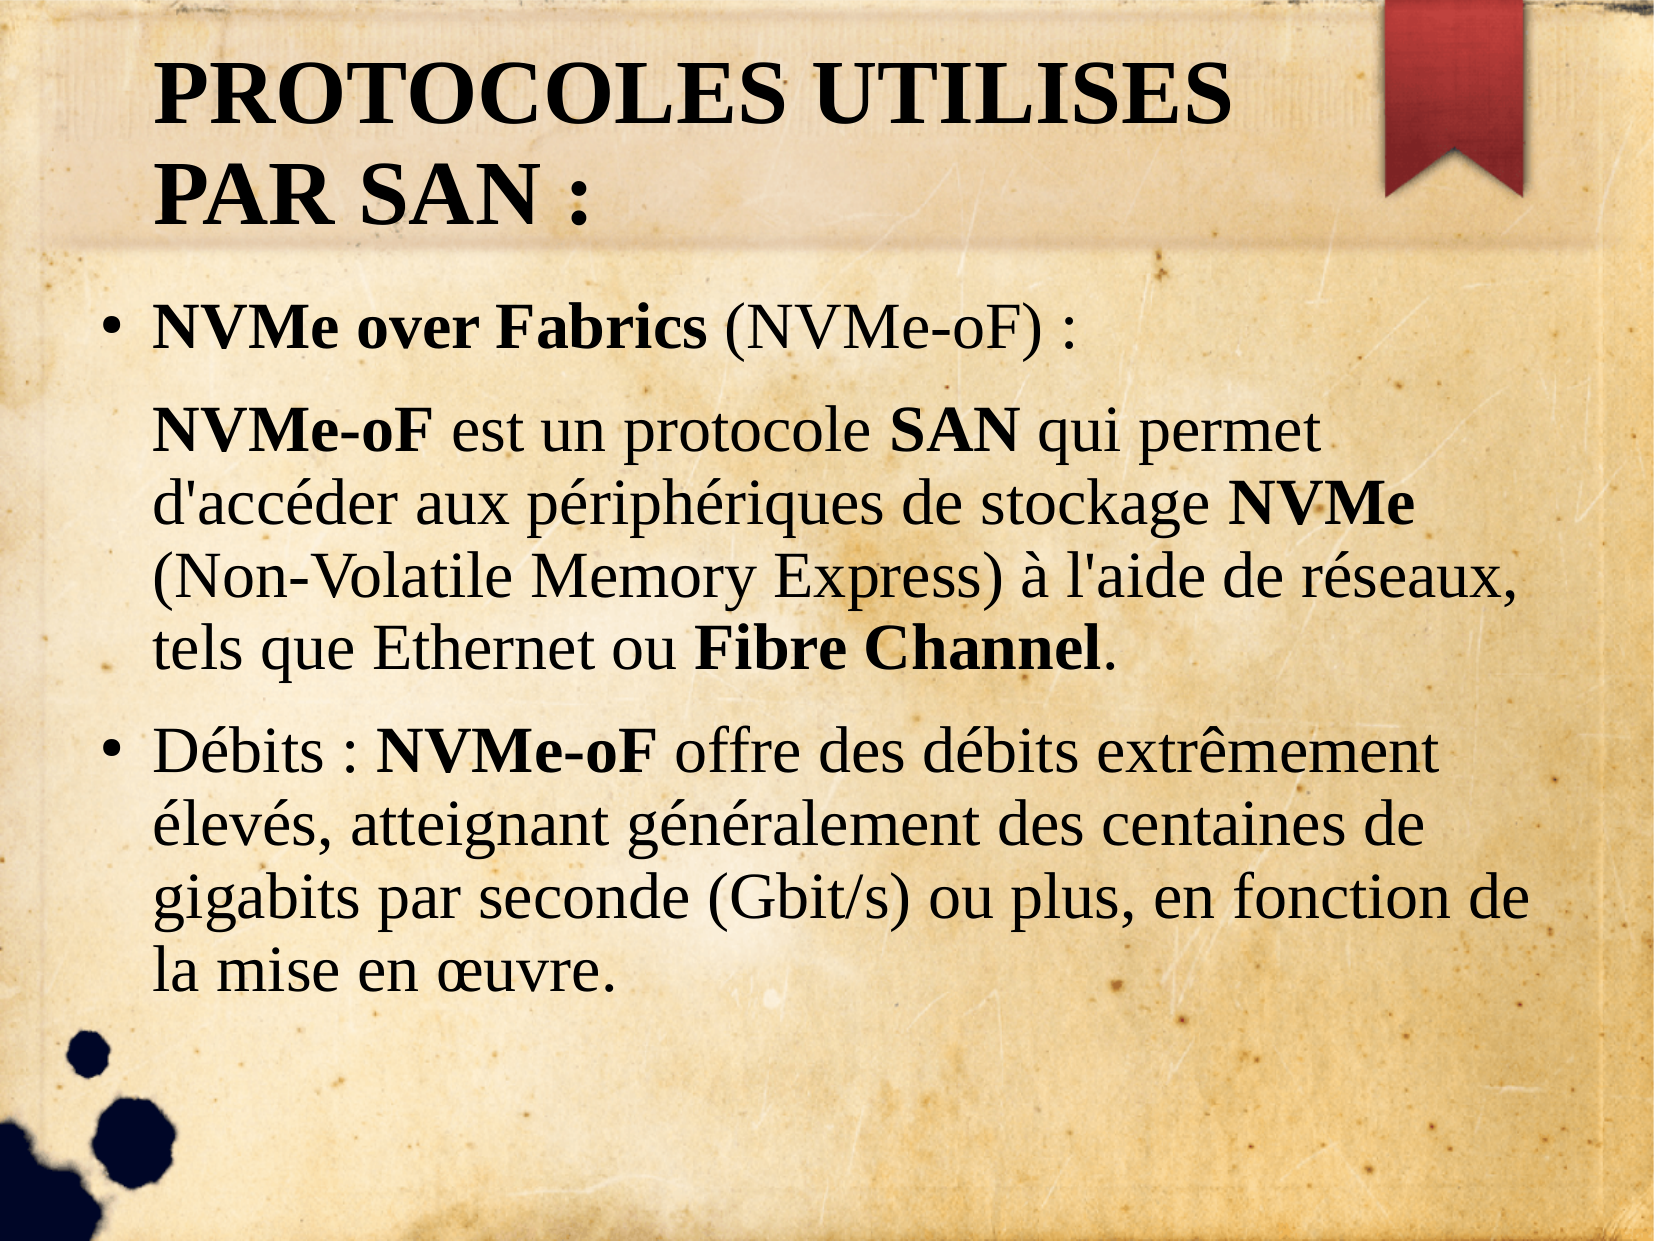

# PROTOCOLES UTILISES PAR SAN :
NVMe over Fabrics (NVMe-oF) :
NVMe-oF est un protocole SAN qui permet d'accéder aux périphériques de stockage NVMe (Non-Volatile Memory Express) à l'aide de réseaux, tels que Ethernet ou Fibre Channel.
Débits : NVMe-oF offre des débits extrêmement élevés, atteignant généralement des centaines de gigabits par seconde (Gbit/s) ou plus, en fonction de la mise en œuvre.